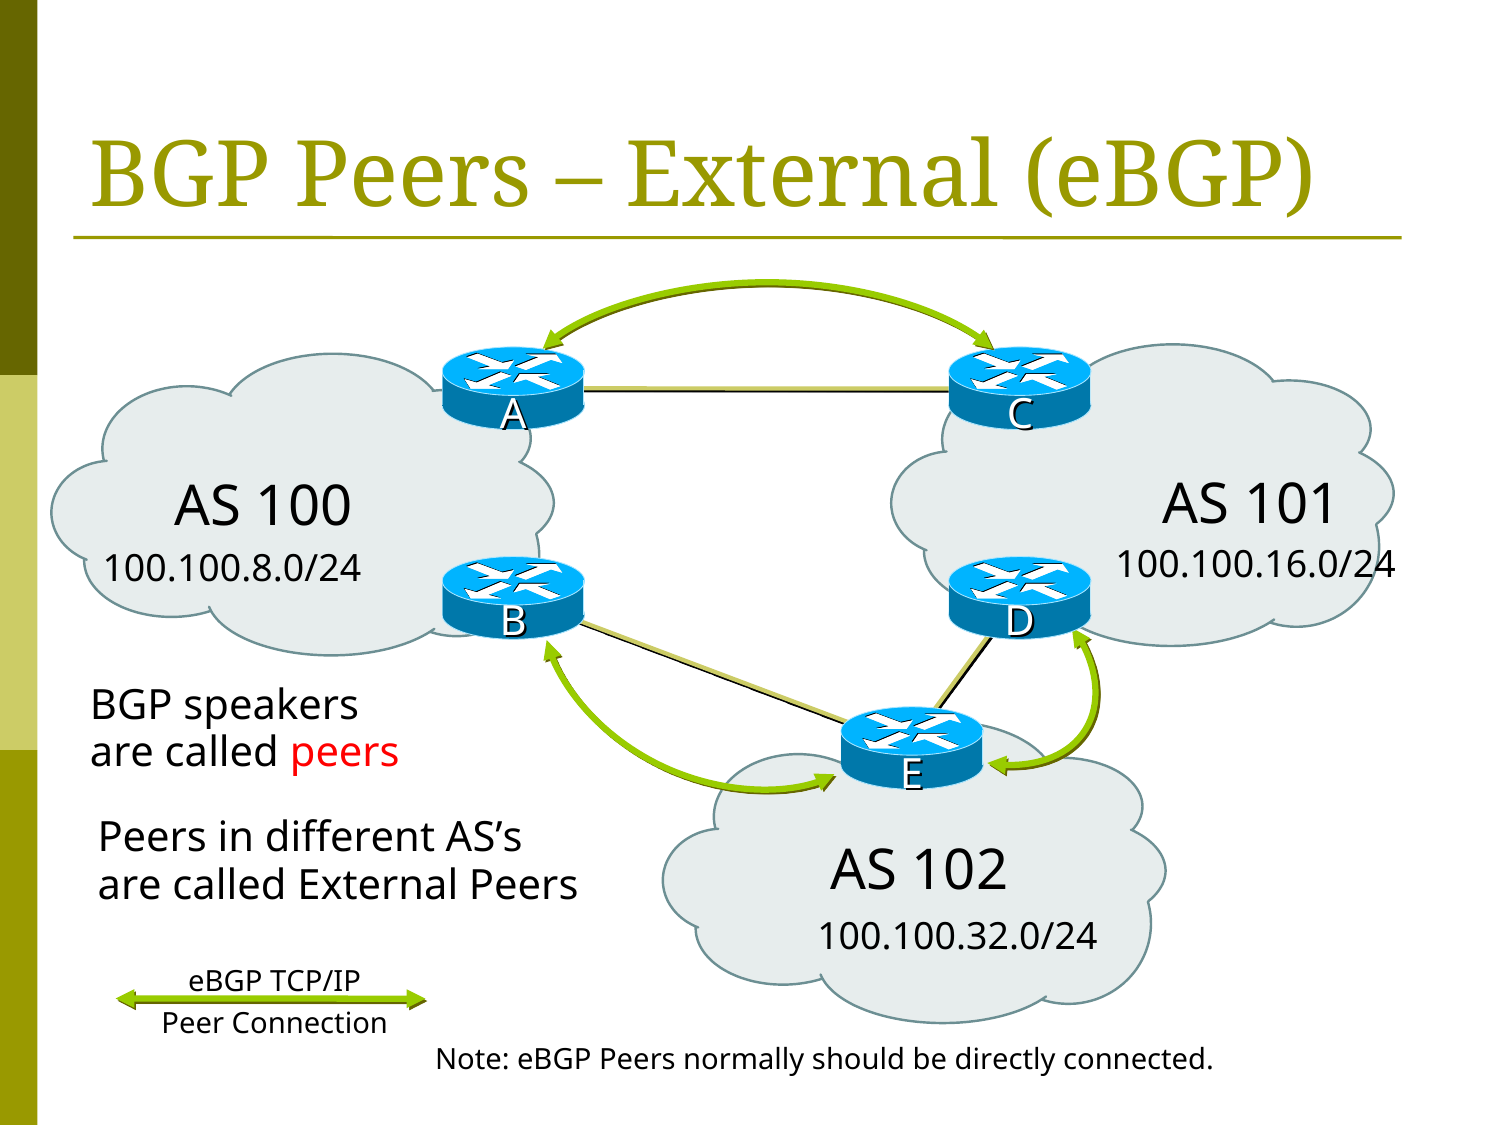

# BGP Peers – External (eBGP)
A
C
AS 101
AS 100
100.100.16.0/24
100.100.8.0/24
B
D
E
AS 102
100.100.32.0/24
BGP speakers
are called peers
Peers in different AS’s
are called External Peers
eBGP TCP/IP
Peer Connection
Note: eBGP Peers normally should be directly connected.